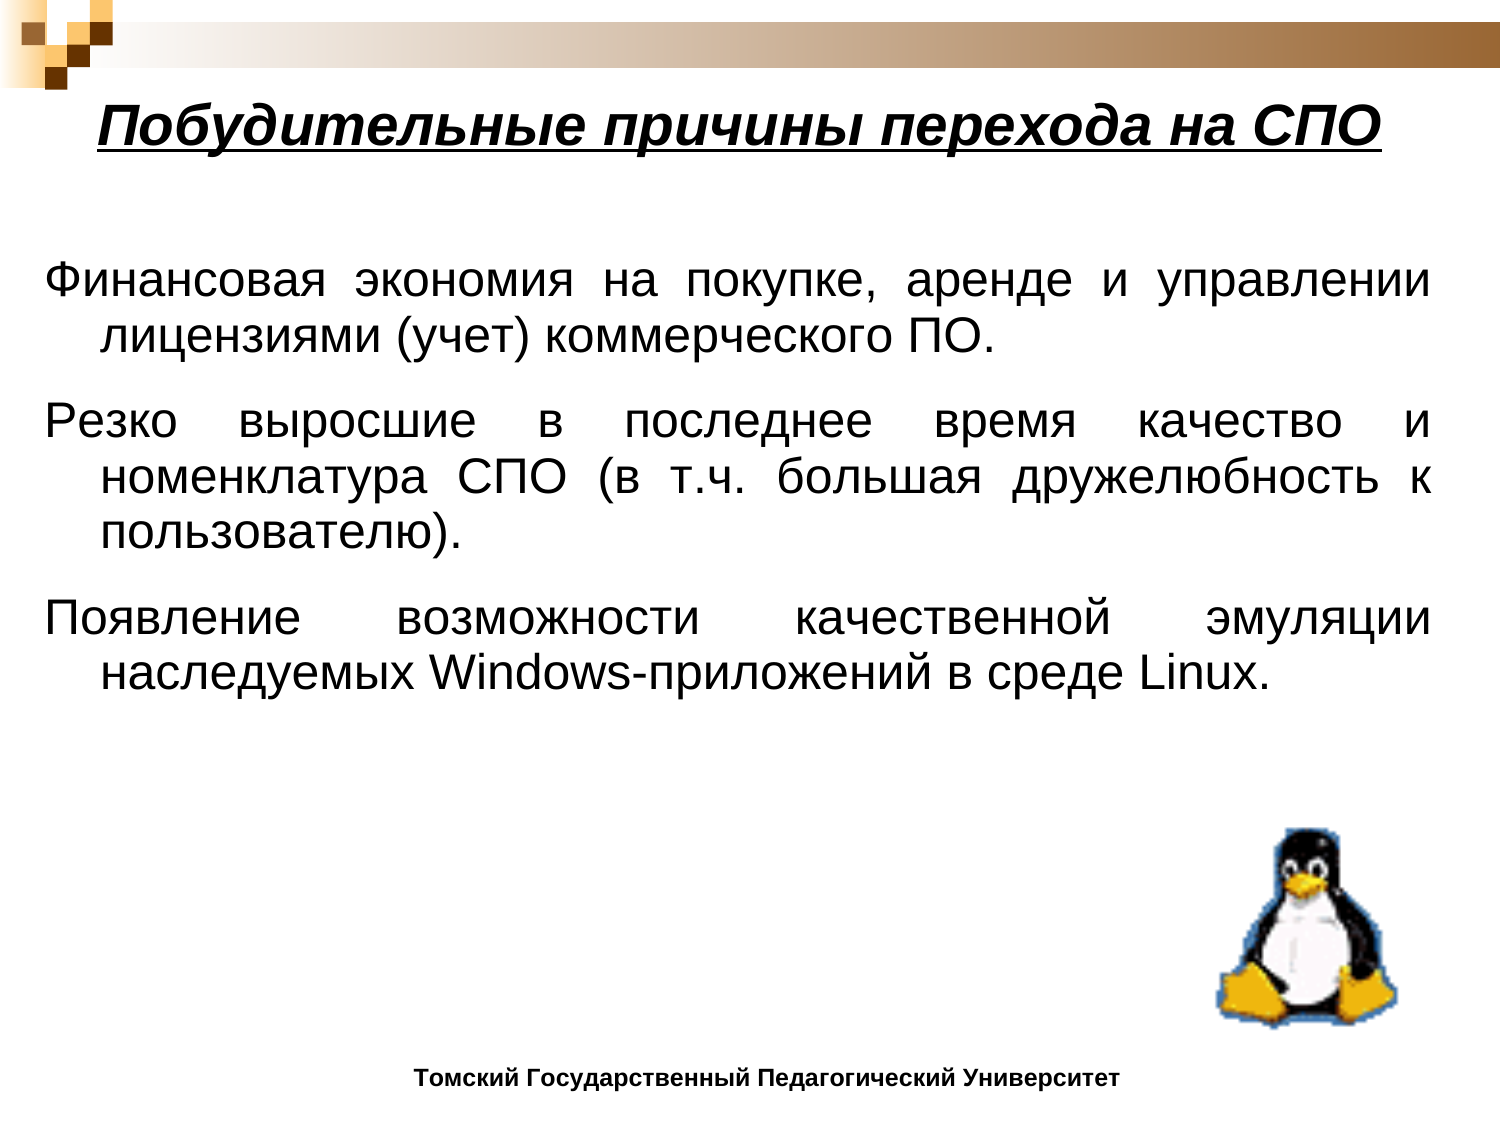

# Побудительные причины перехода на СПО
Финансовая экономия на покупке, аренде и управлении лицензиями (учет) коммерческого ПО.
Резко выросшие в последнее время качество и номенклатура СПО (в т.ч. большая дружелюбность к пользователю).
Появление возможности качественной эмуляции наследуемых Windows-приложений в среде Linux.
Томский Государственный Педагогический Университет